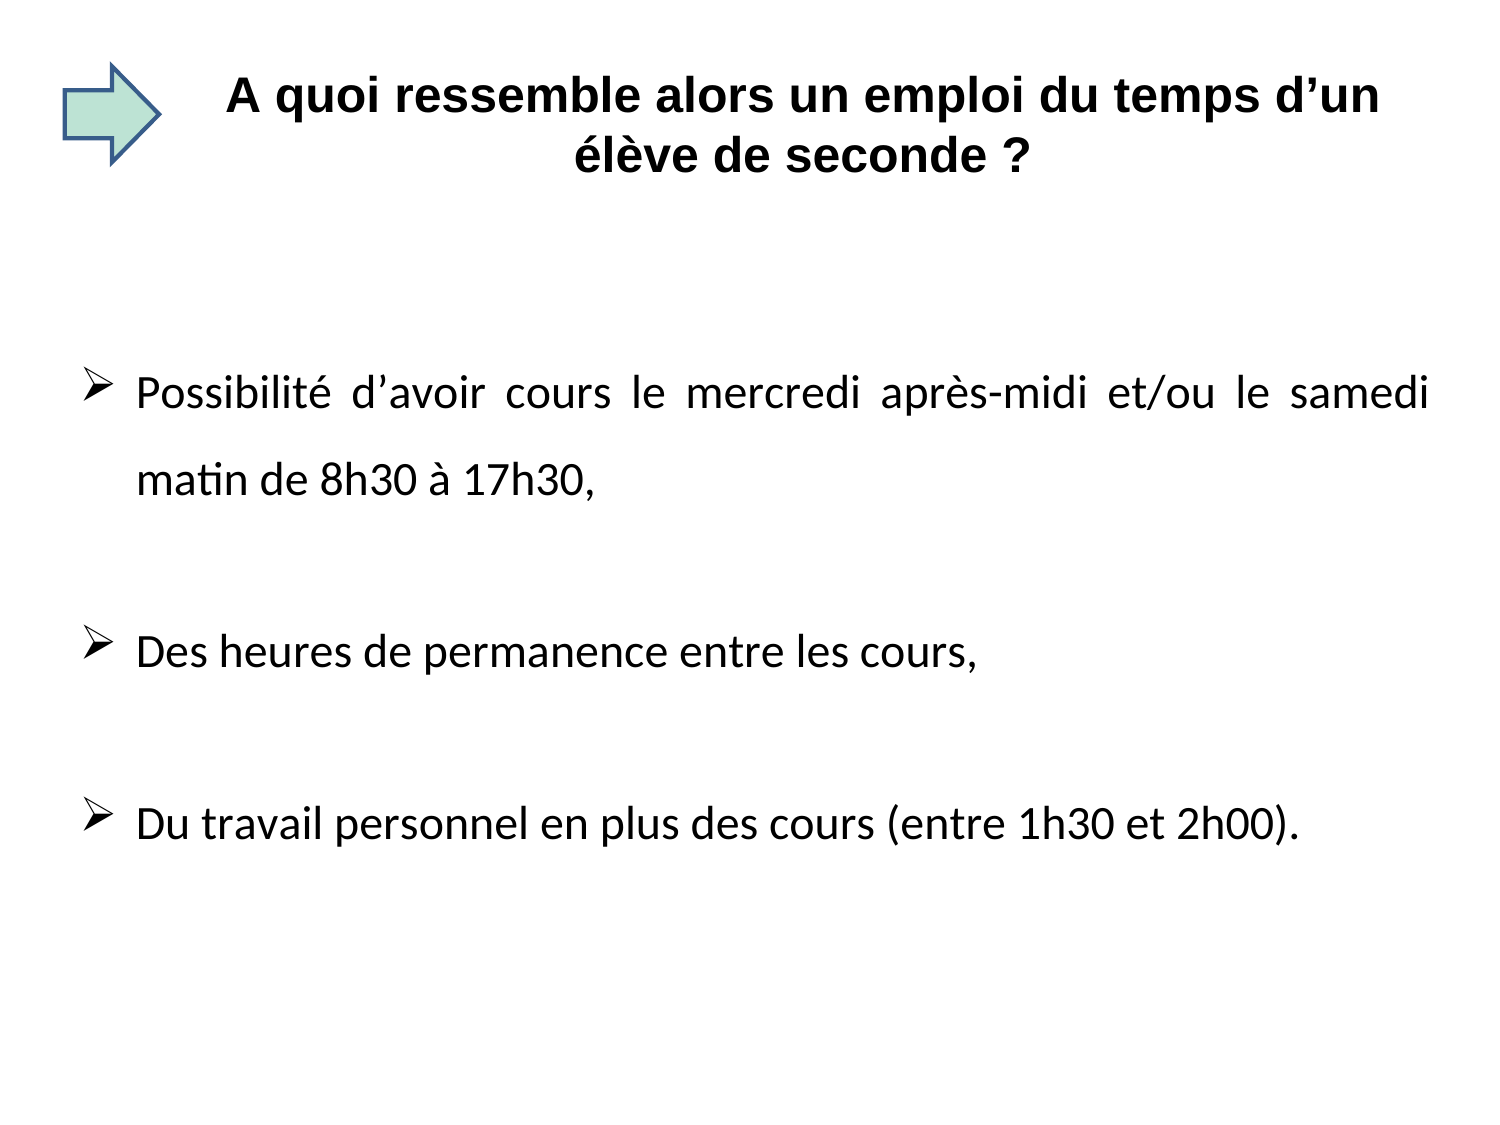

A quoi ressemble alors un emploi du temps d’un élève de seconde ?
Possibilité d’avoir cours le mercredi après-midi et/ou le samedi matin de 8h30 à 17h30,
Des heures de permanence entre les cours,
Du travail personnel en plus des cours (entre 1h30 et 2h00).